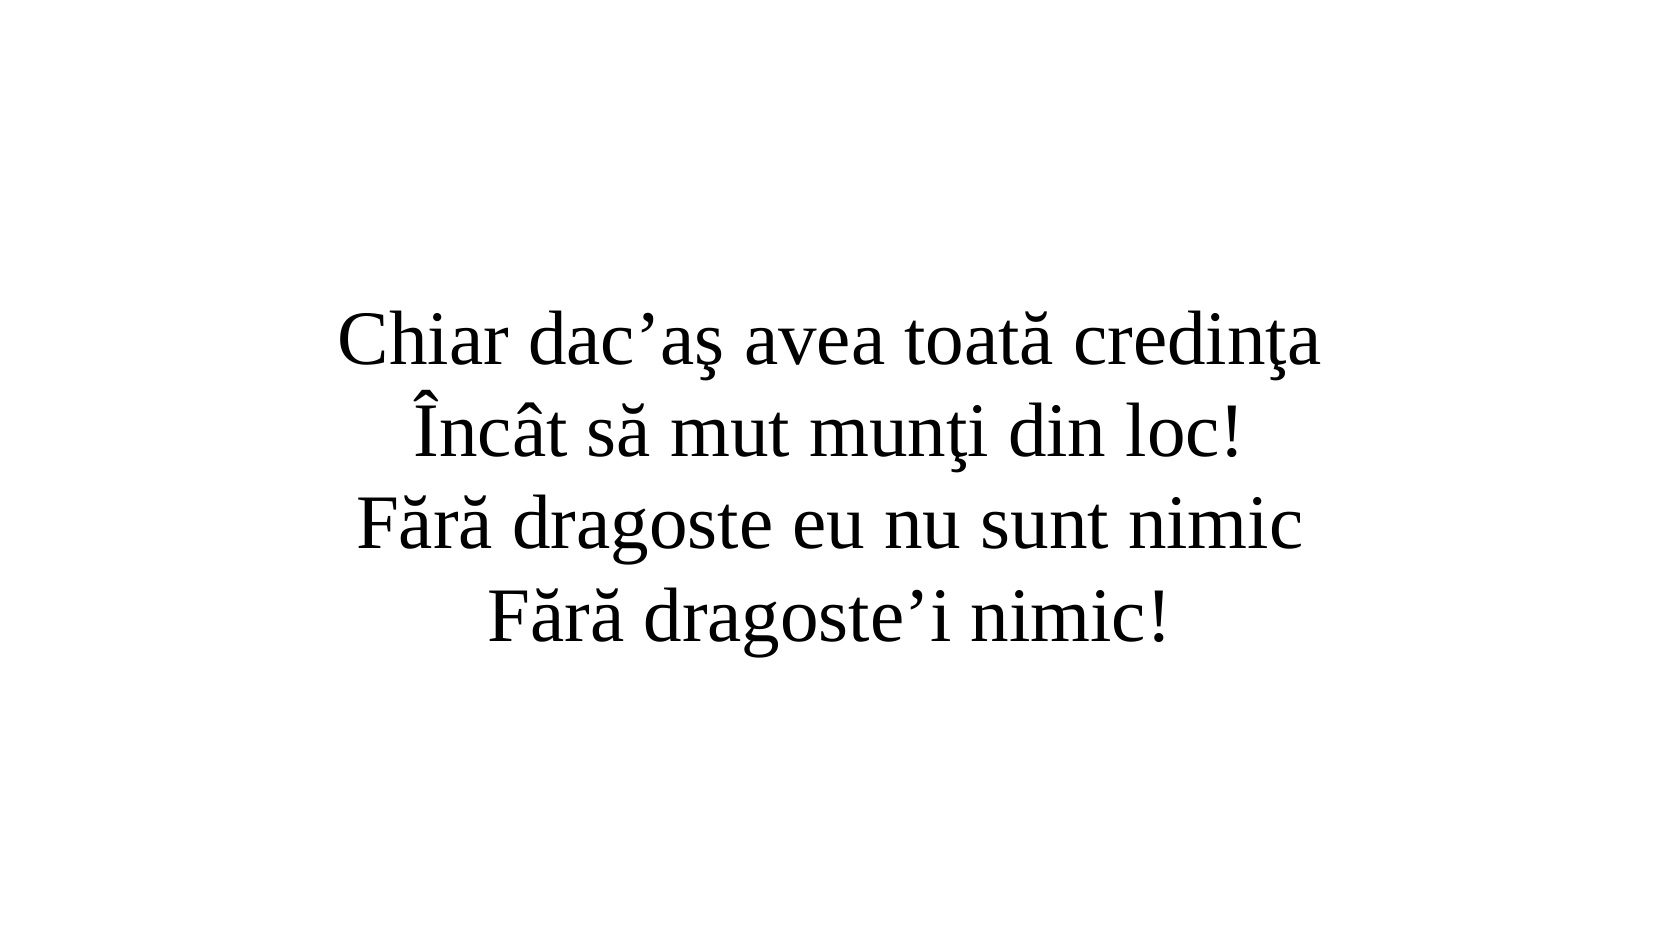

# Chiar dac’aş avea toată credinţa
Încât să mut munţi din loc!
Fără dragoste eu nu sunt nimic
Fără dragoste’i nimic!